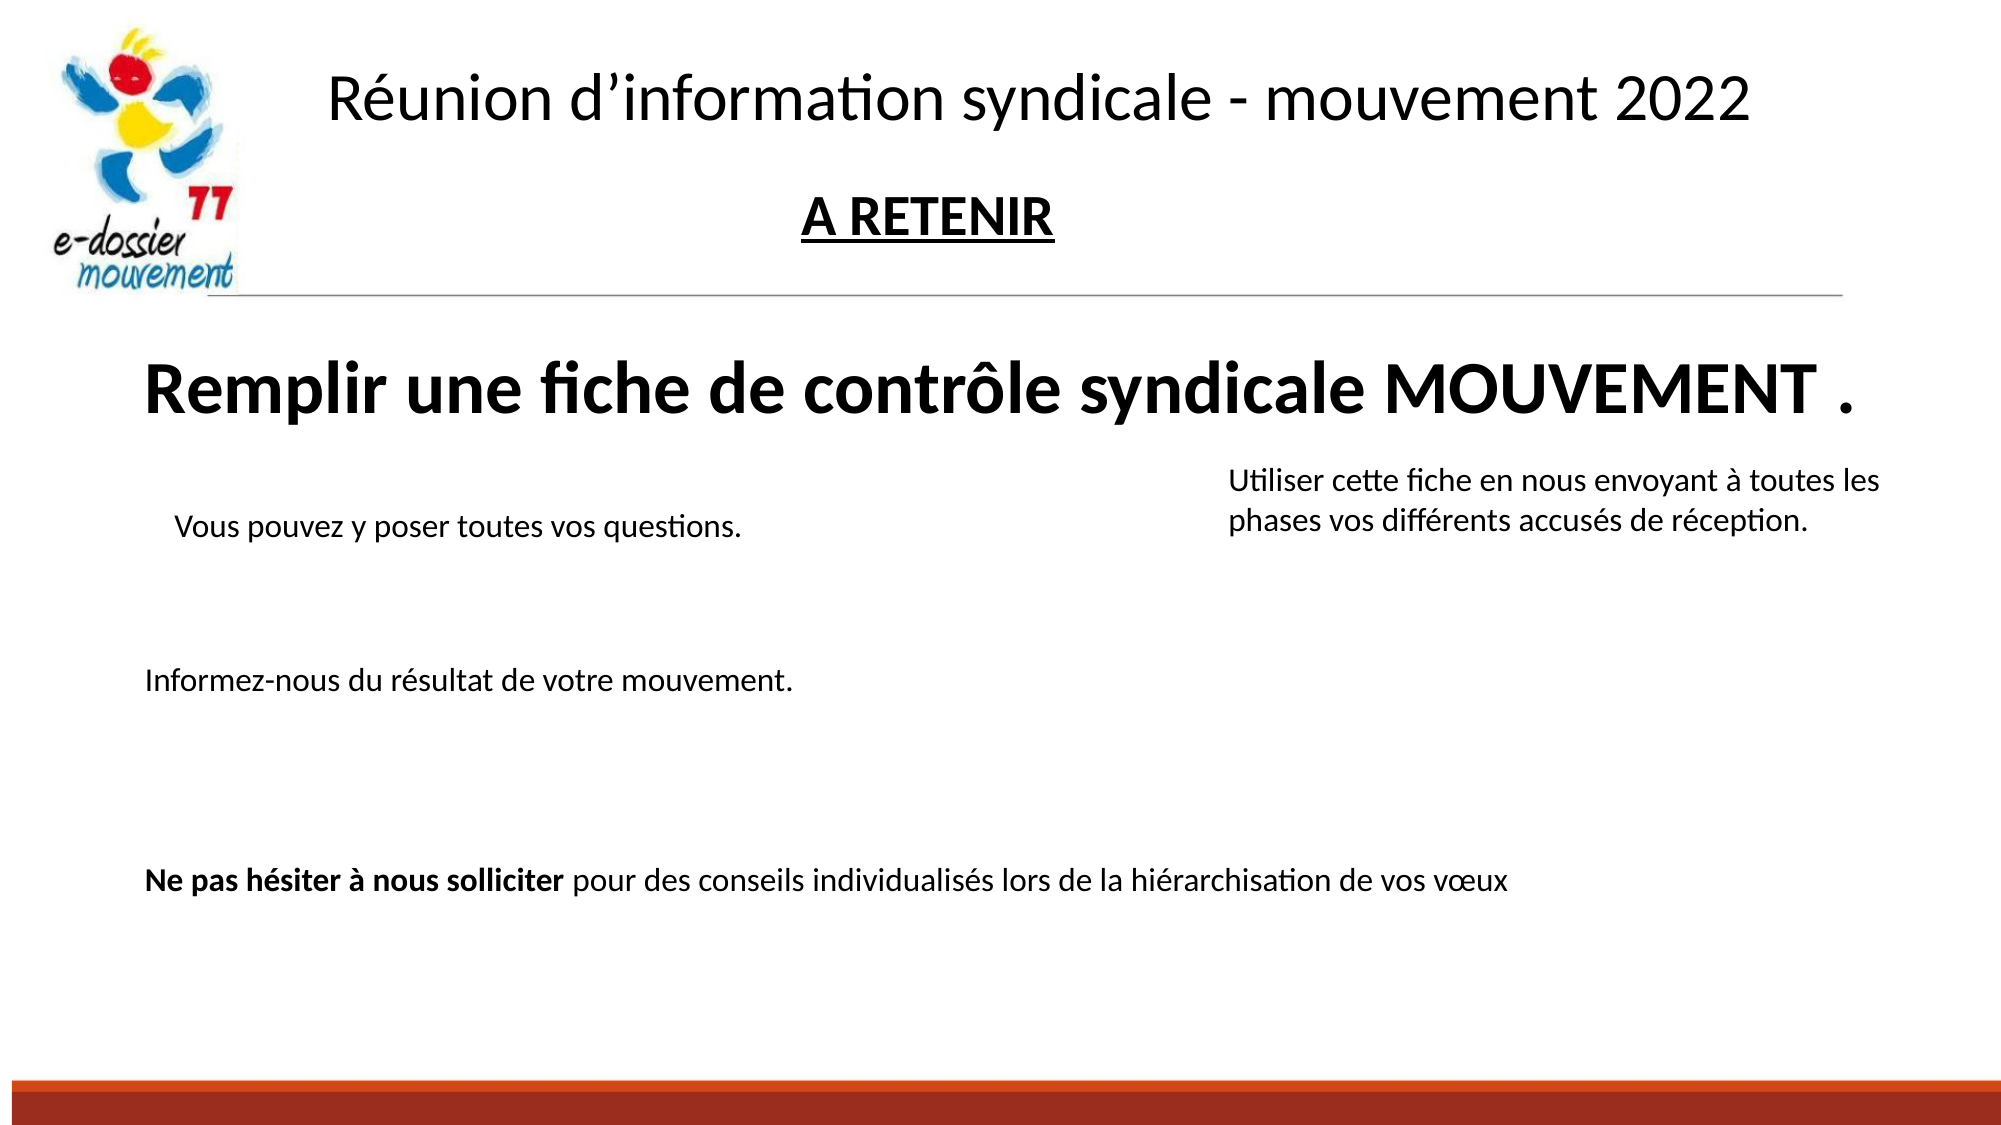

Réunion d’information syndicale - mouvement 2022
A RETENIR
Remplir une fiche de contrôle syndicale MOUVEMENT .
Utiliser cette fiche en nous envoyant à toutes les phases vos différents accusés de réception.
Vous pouvez y poser toutes vos questions.
Informez-nous du résultat de votre mouvement.
Ne pas hésiter à nous solliciter pour des conseils individualisés lors de la hiérarchisation de vos vœux